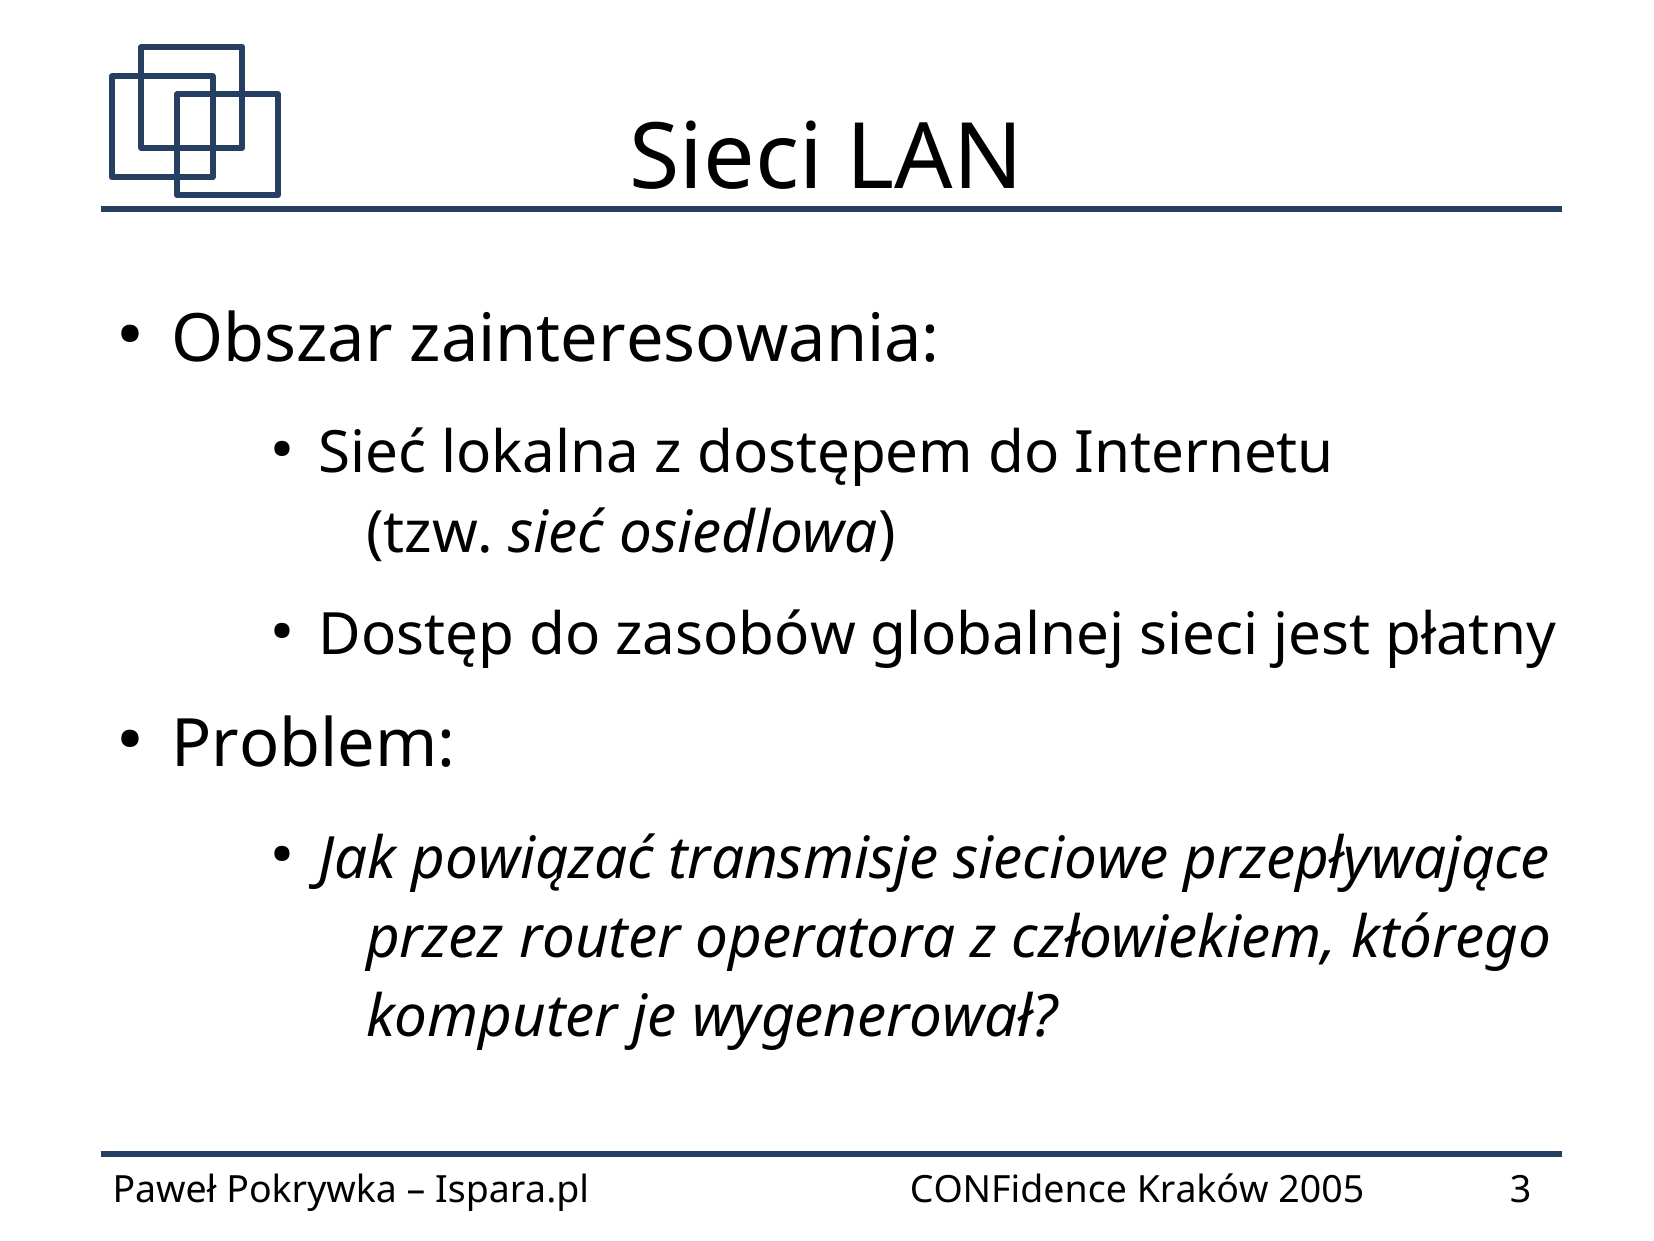

# Sieci LAN
Obszar zainteresowania:
Sieć lokalna z dostępem do Internetu
(tzw. sieć osiedlowa)
Dostęp do zasobów globalnej sieci jest płatny
Problem:
Jak powiązać transmisje sieciowe przepływające przez router operatora z człowiekiem, którego komputer je wygenerował?